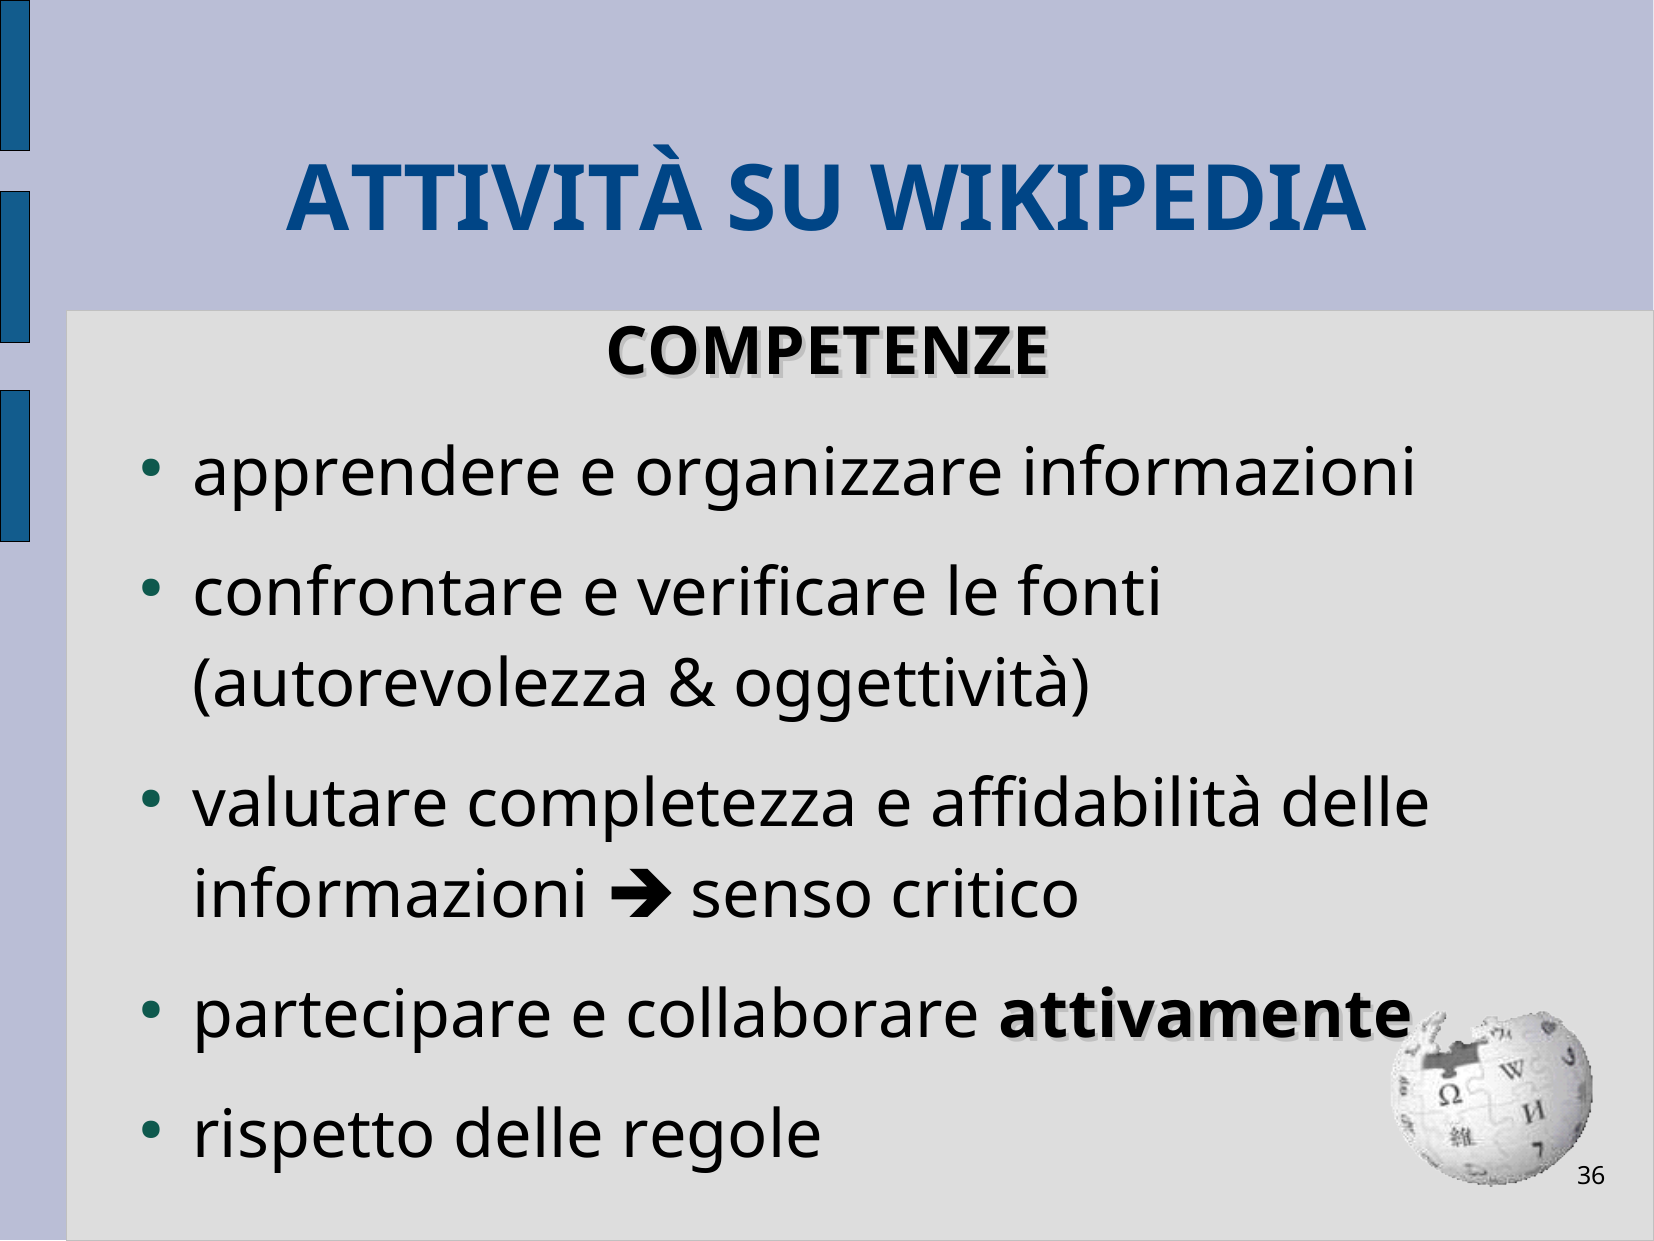

# ATTIVITÀ SU WIKIPEDIA
COMPETENZE
apprendere e organizzare informazioni
confrontare e verificare le fonti (autorevolezza & oggettività)
valutare completezza e affidabilità delle informazioni  senso critico
partecipare e collaborare attivamente
rispetto delle regole